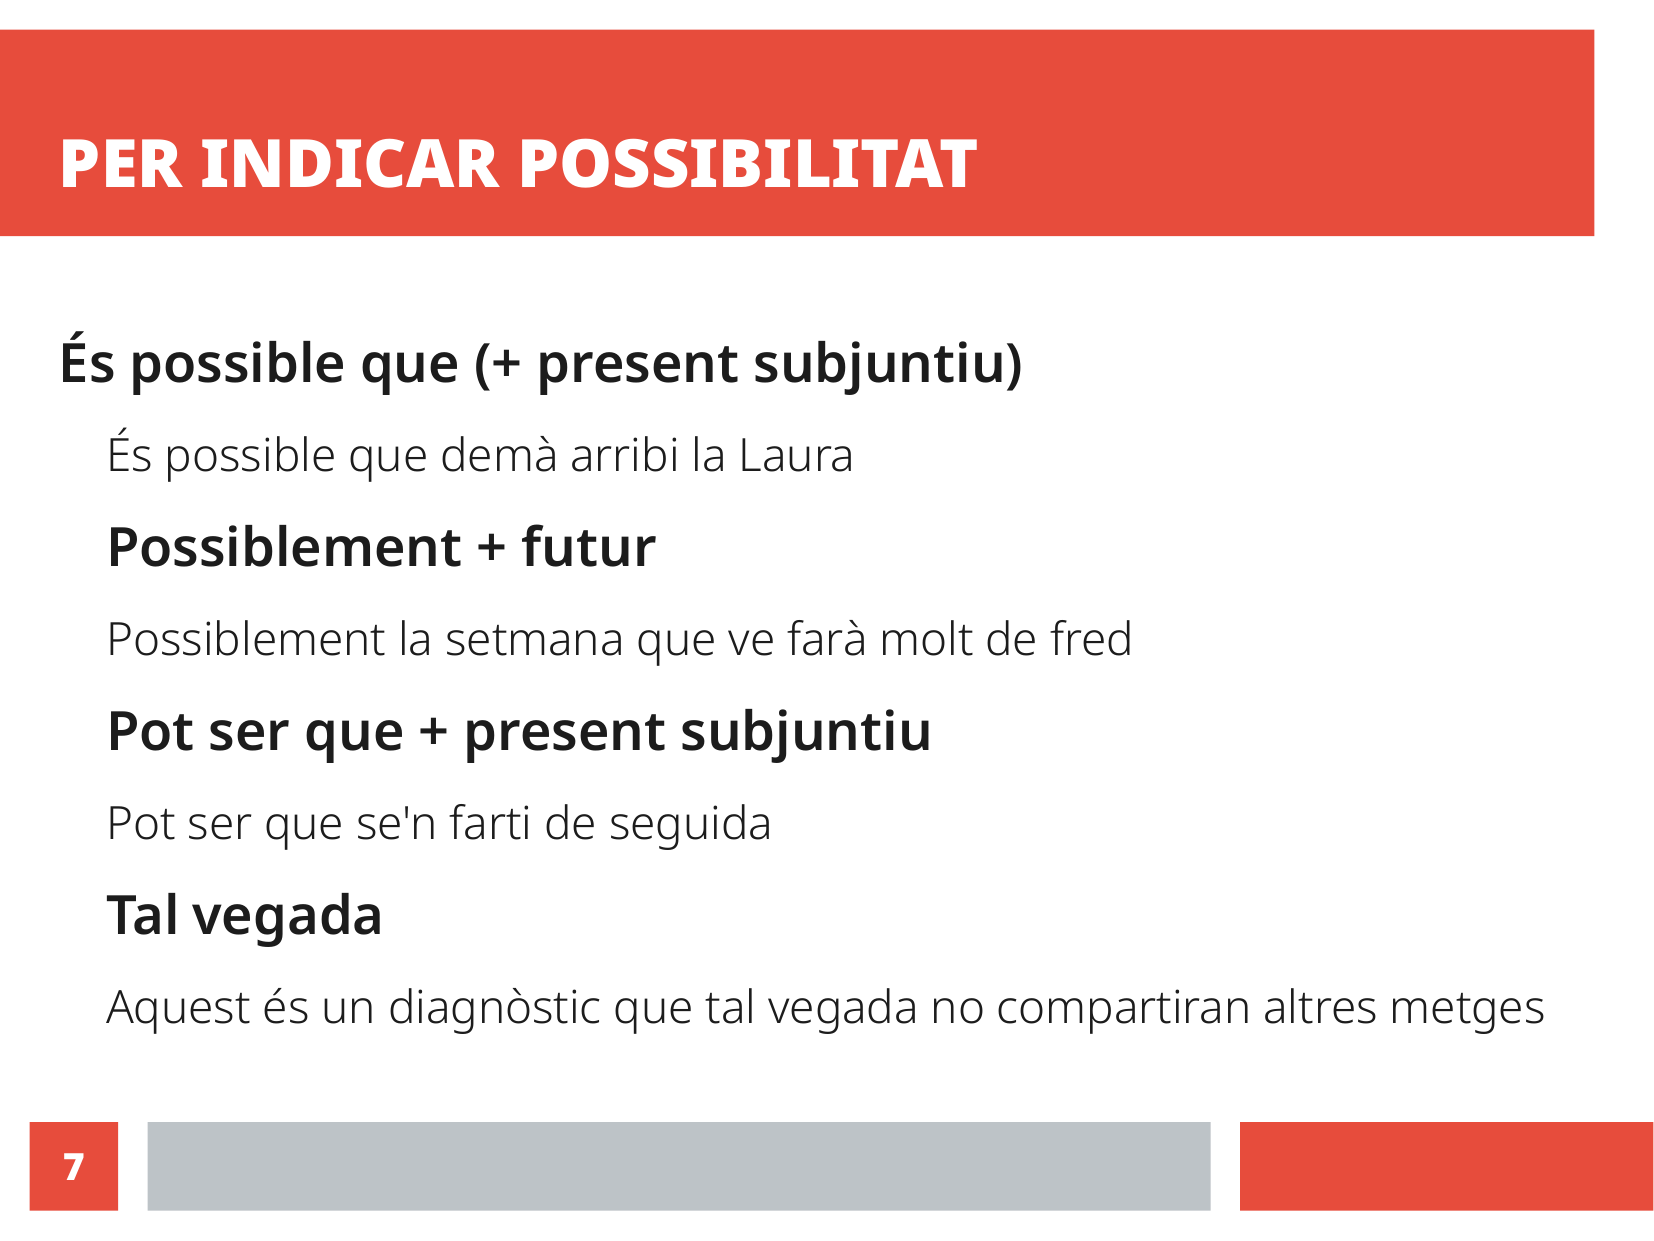

# PER INDICAR POSSIBILITAT
És possible que (+ present subjuntiu)
És possible que demà arribi la Laura
Possiblement + futur
Possiblement la setmana que ve farà molt de fred
Pot ser que + present subjuntiu
Pot ser que se'n farti de seguida
Tal vegada
Aquest és un diagnòstic que tal vegada no compartiran altres metges
7